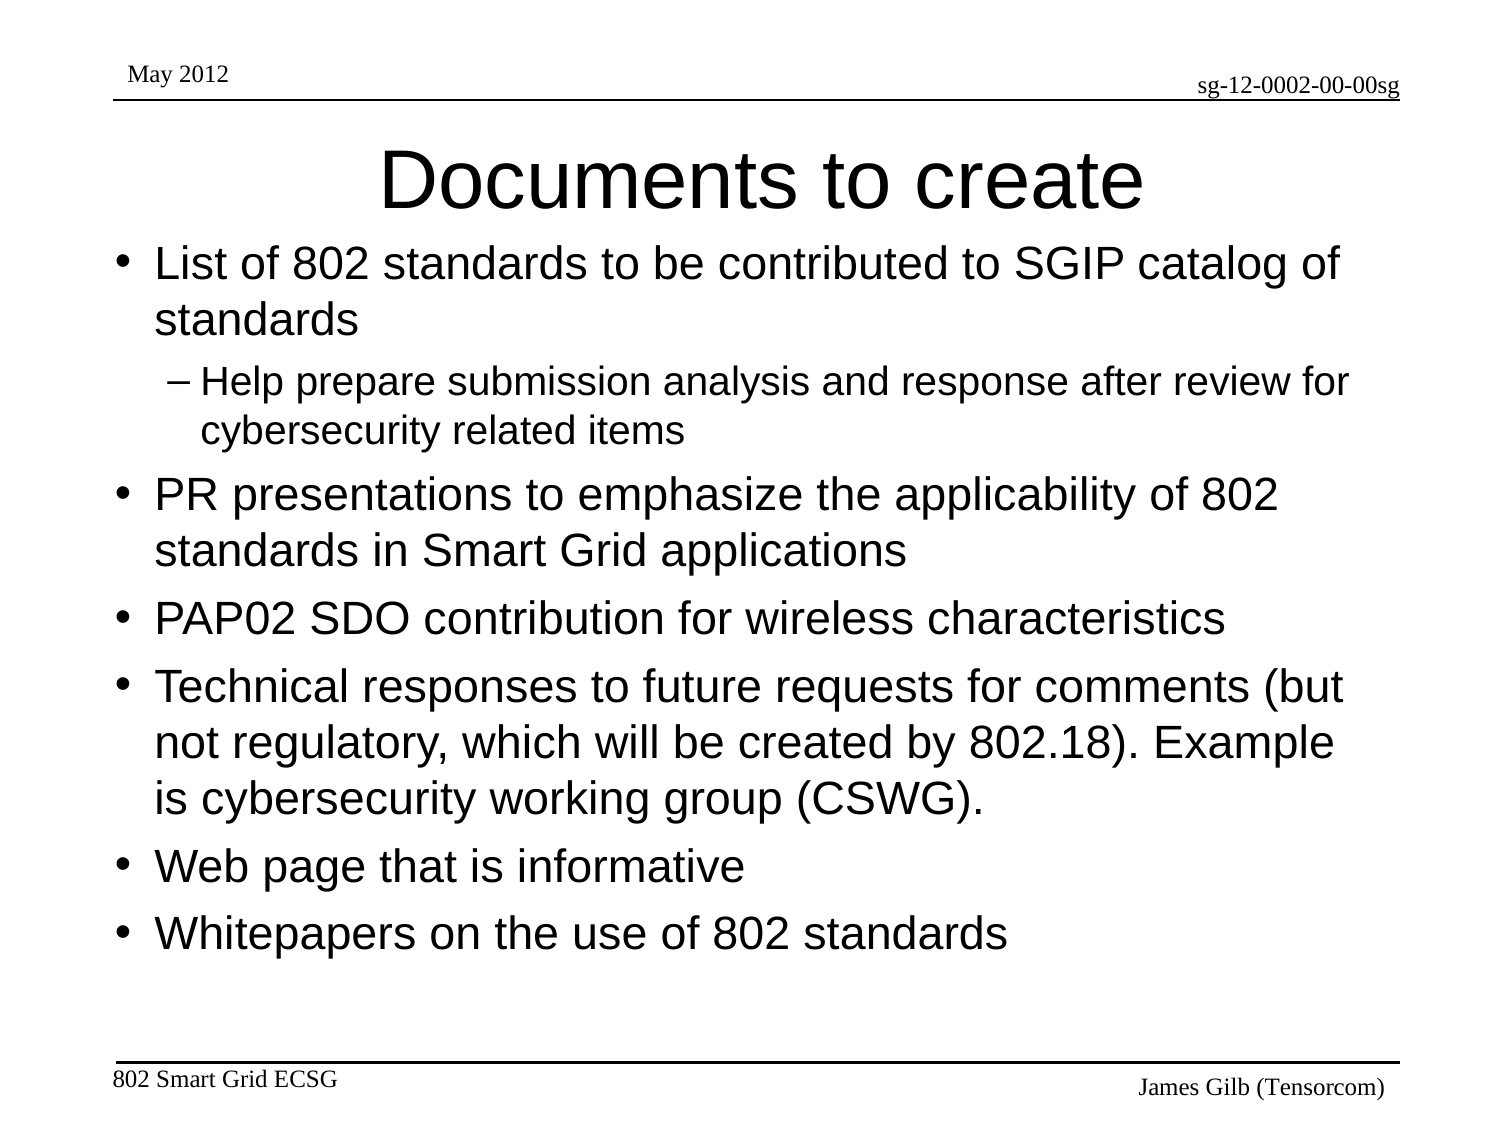

# Documents to create
List of 802 standards to be contributed to SGIP catalog of standards
Help prepare submission analysis and response after review for cybersecurity related items
PR presentations to emphasize the applicability of 802 standards in Smart Grid applications
PAP02 SDO contribution for wireless characteristics
Technical responses to future requests for comments (but not regulatory, which will be created by 802.18). Example is cybersecurity working group (CSWG).
Web page that is informative
Whitepapers on the use of 802 standards